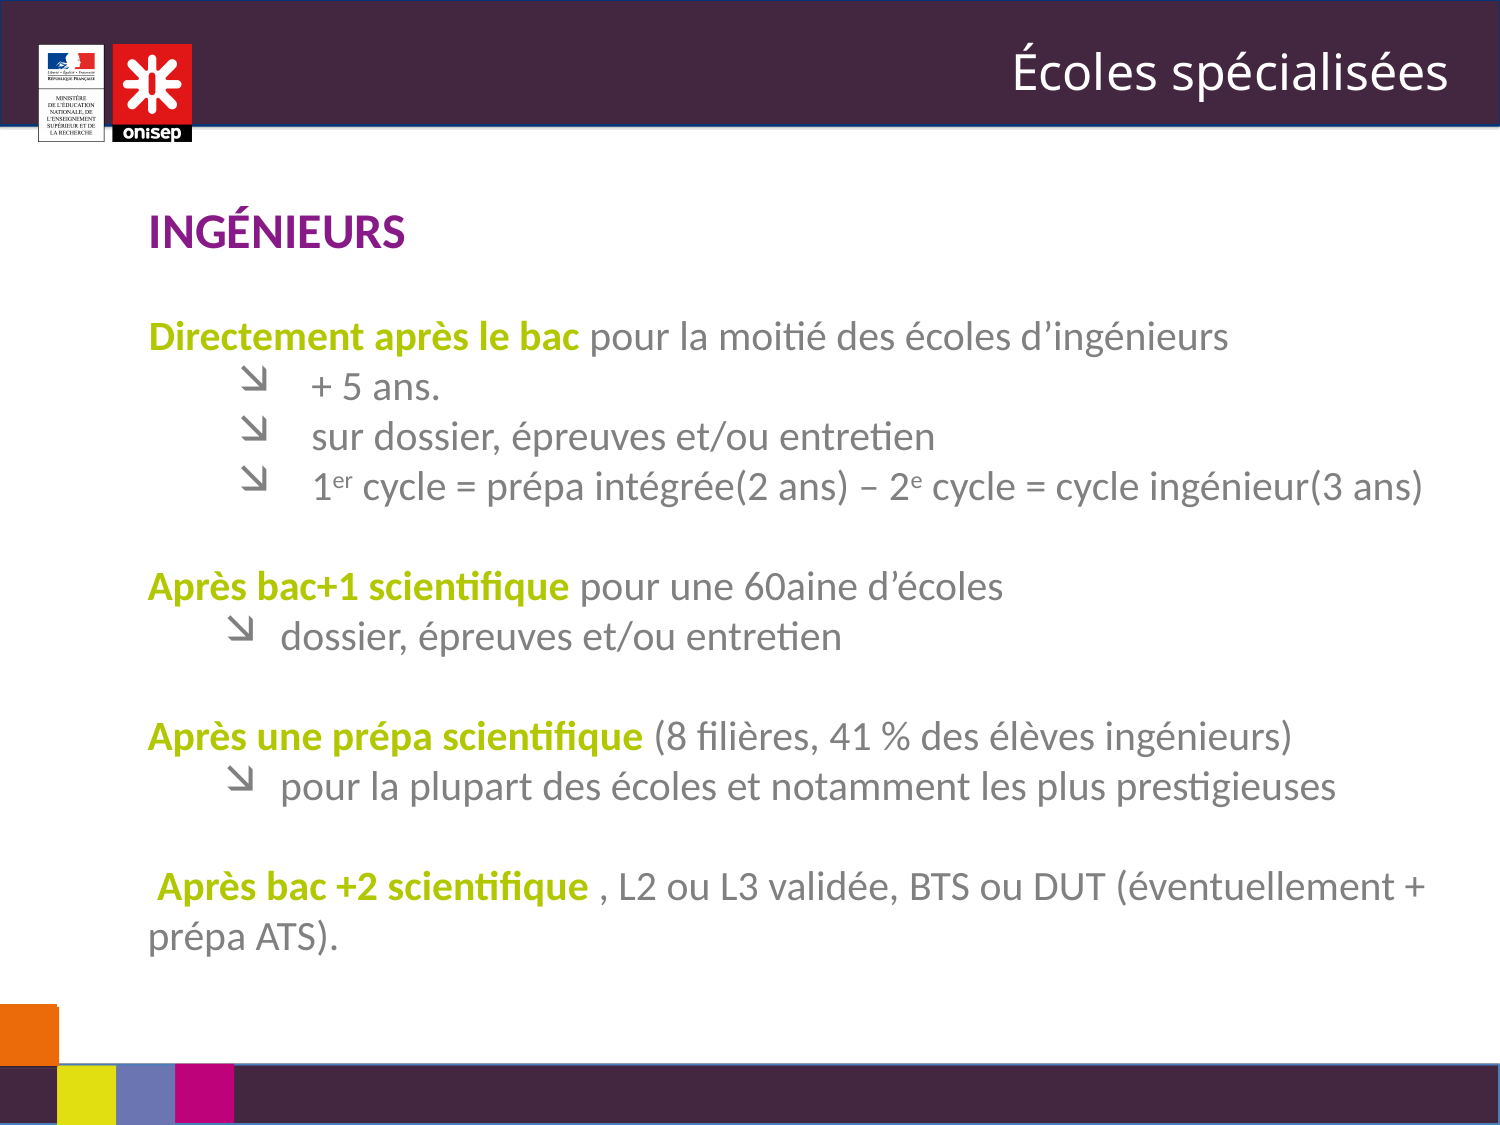

Écoles spécialisées
INGÉNIEURS
Directement après le bac pour la moitié des écoles d’ingénieurs
	+ 5 ans.
	sur dossier, épreuves et/ou entretien
	1er cycle = prépa intégrée(2 ans) – 2e cycle = cycle ingénieur(3 ans)
Après bac+1 scientifique pour une 60aine d’écoles
dossier, épreuves et/ou entretien
Après une prépa scientifique (8 filières, 41 % des élèves ingénieurs)
pour la plupart des écoles et notamment les plus prestigieuses
 Après bac +2 scientifique , L2 ou L3 validée, BTS ou DUT (éventuellement + prépa ATS).